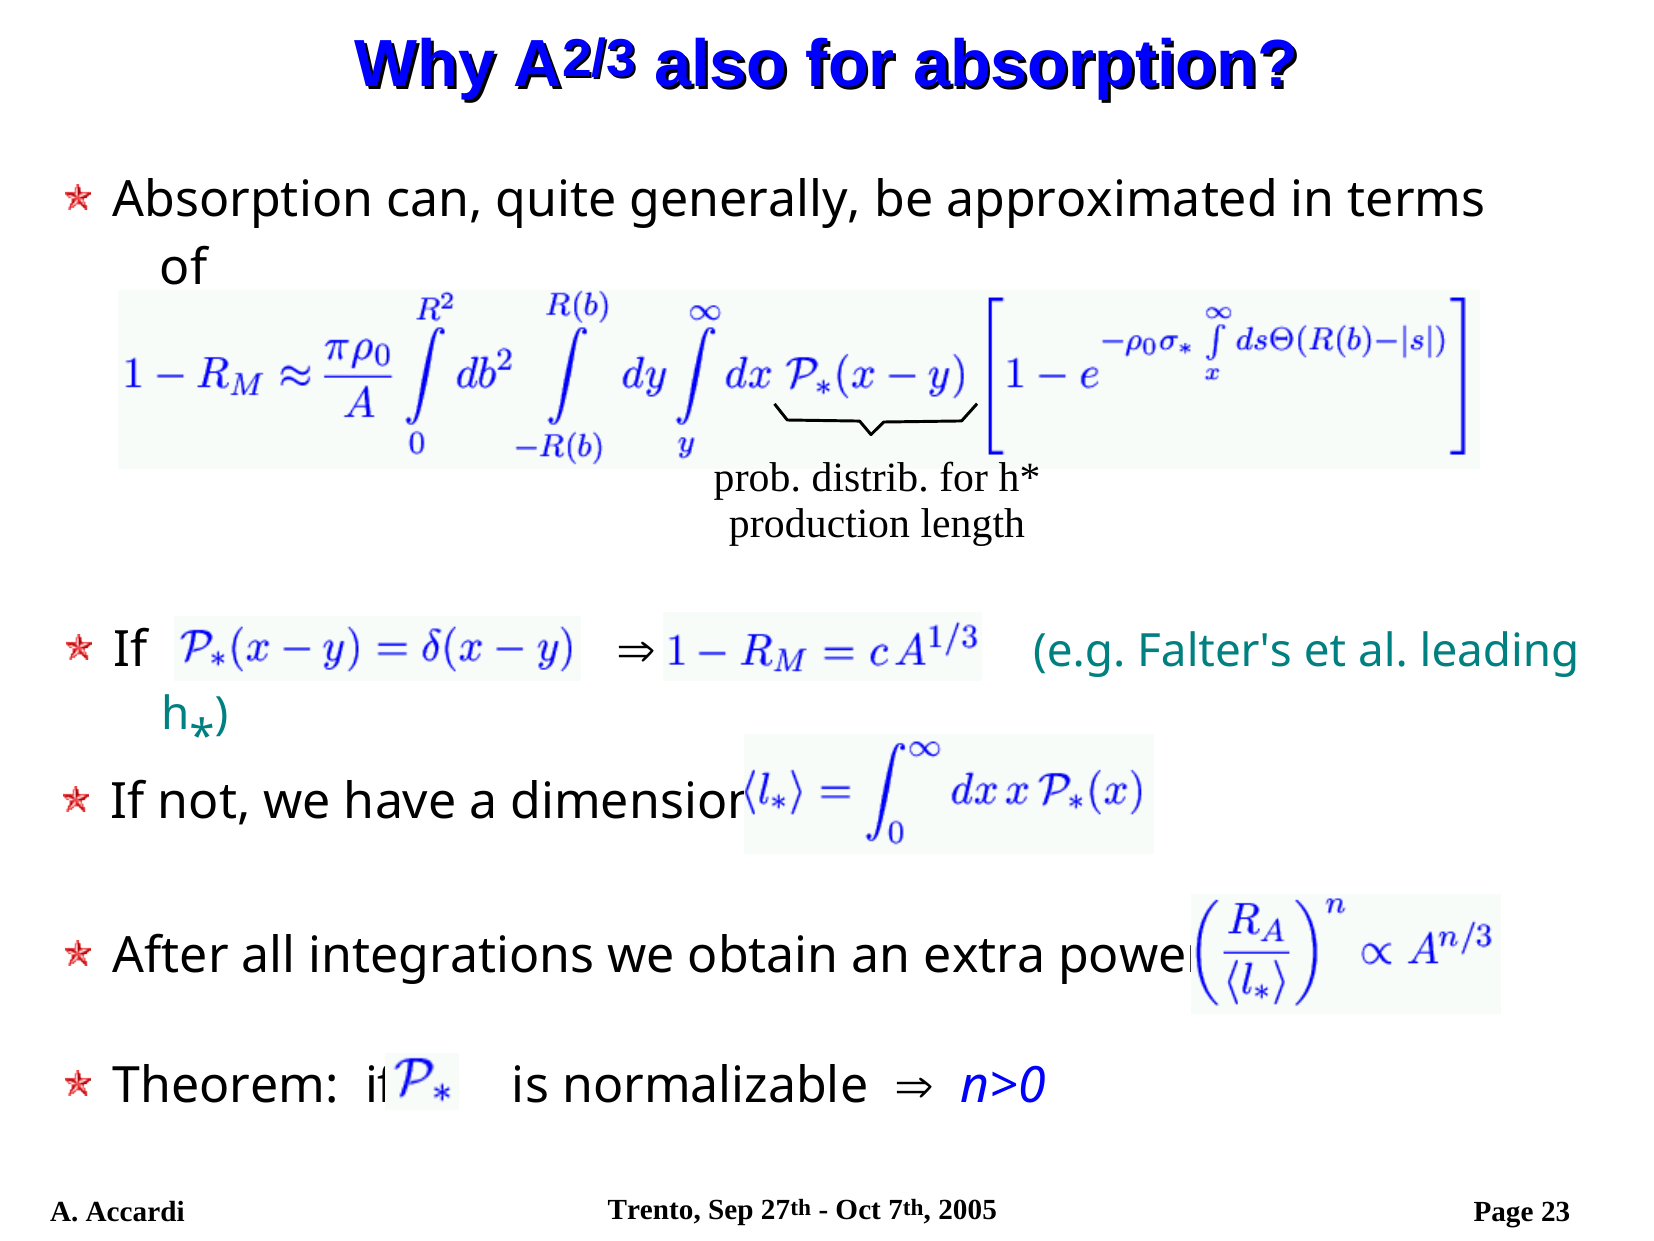

Why A2/3 also for absorption?
Absorption can, quite generally, be approximated in terms of
prob. distrib. for h* production length
If  (e.g. Falter's et al. leading h*)
If not, we have a dimensionful
After all integrations we obtain an extra power of A:
Theorem: if is normalizable  n>0
A. Accardi
Trento, Sep 27th - Oct 7th, 2005
Page